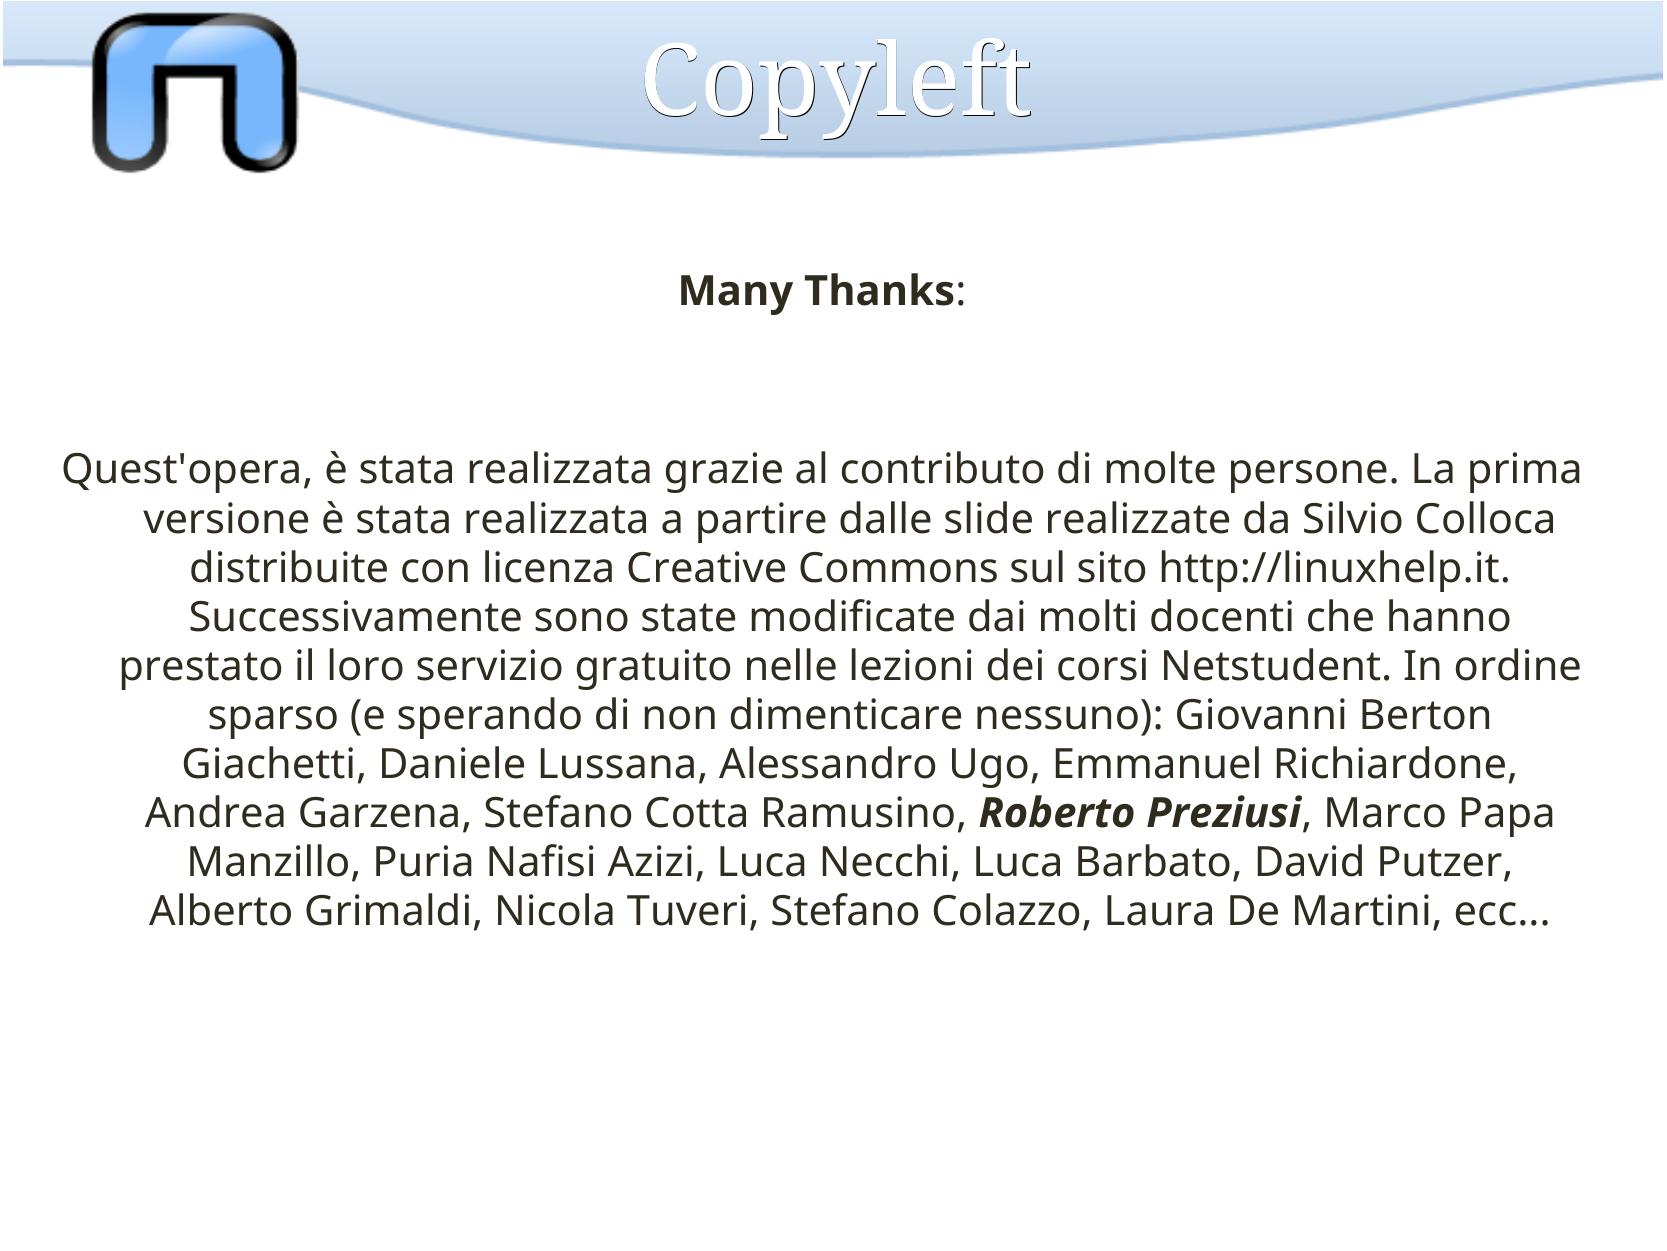

Copyleft
# Many Thanks:
Quest'opera, è stata realizzata grazie al contributo di molte persone. La prima versione è stata realizzata a partire dalle slide realizzate da Silvio Colloca distribuite con licenza Creative Commons sul sito http://linuxhelp.it. Successivamente sono state modificate dai molti docenti che hanno prestato il loro servizio gratuito nelle lezioni dei corsi Netstudent. In ordine sparso (e sperando di non dimenticare nessuno): Giovanni Berton Giachetti, Daniele Lussana, Alessandro Ugo, Emmanuel Richiardone, Andrea Garzena, Stefano Cotta Ramusino, Roberto Preziusi, Marco Papa Manzillo, Puria Nafisi Azizi, Luca Necchi, Luca Barbato, David Putzer, Alberto Grimaldi, Nicola Tuveri, Stefano Colazzo, Laura De Martini, ecc...